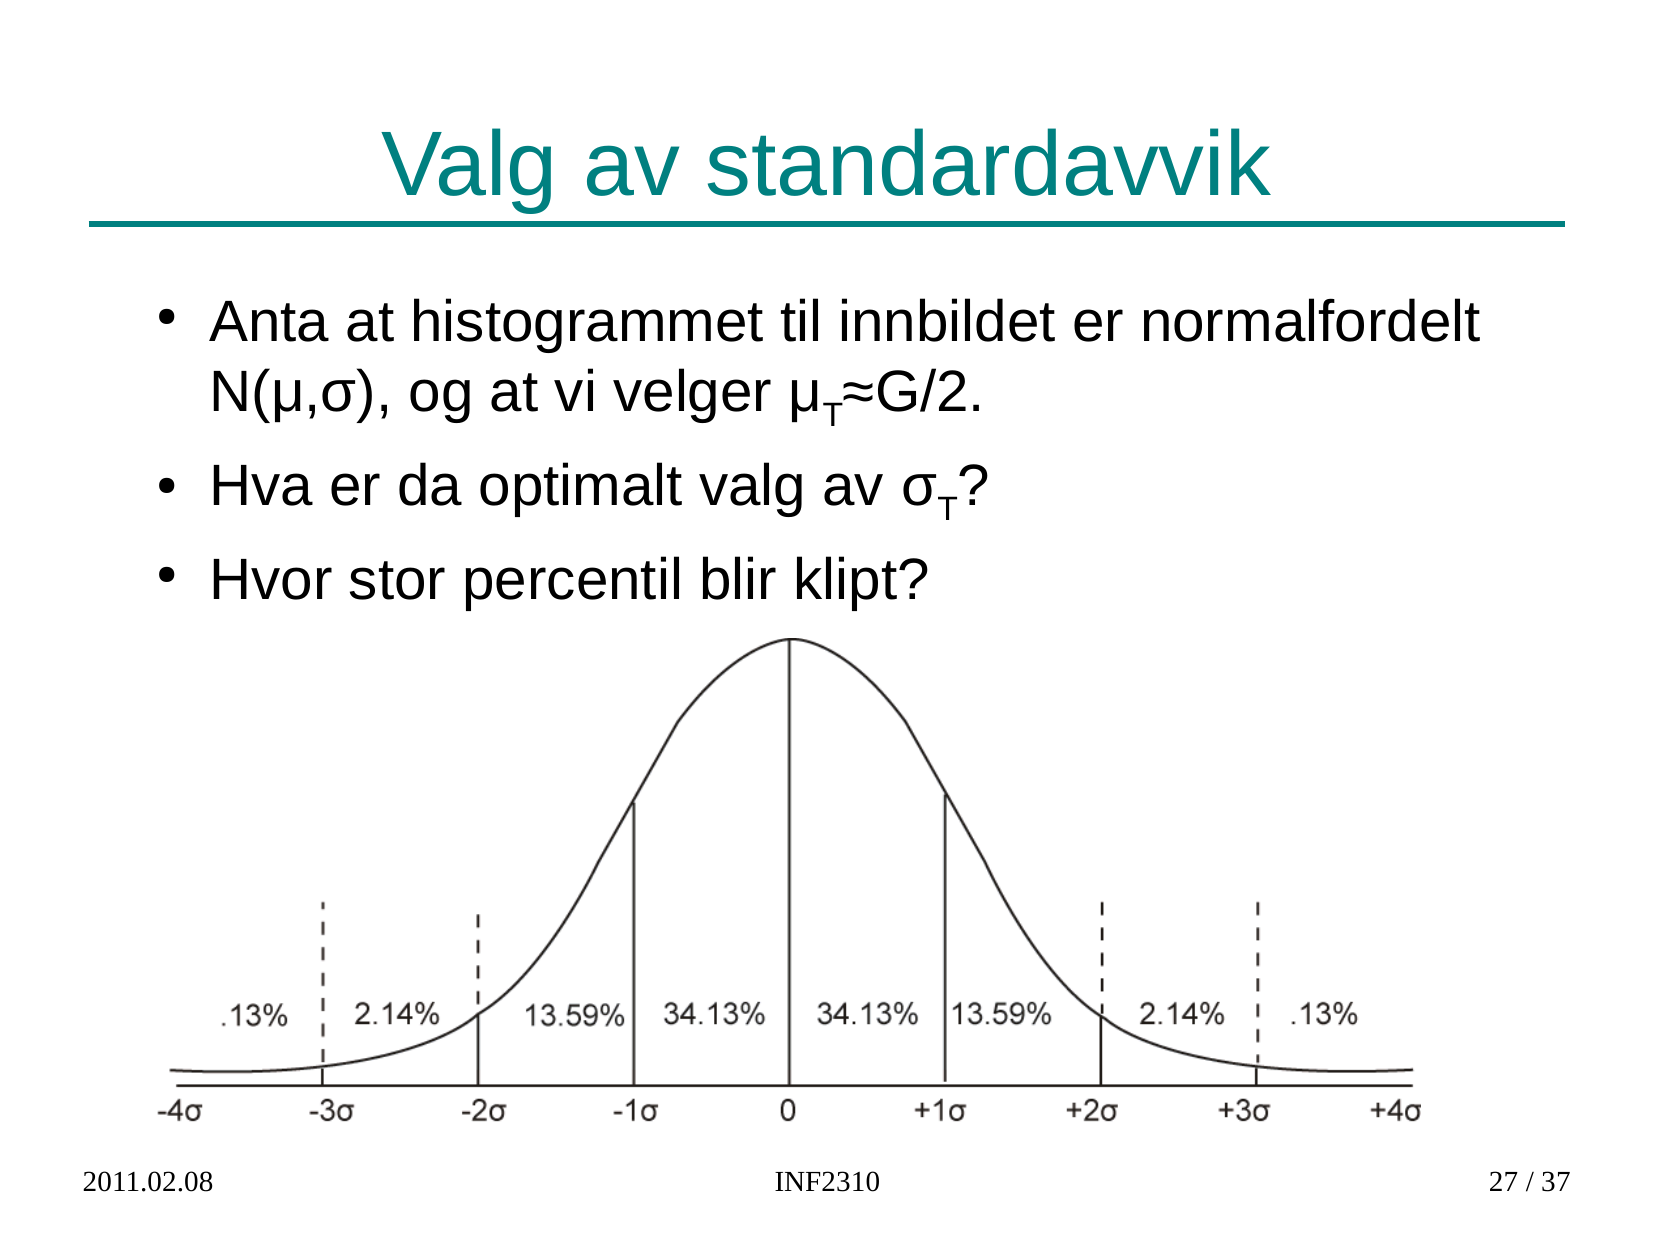

# Valg av standardavvik
Anta at histogrammet til innbildet er normalfordelt N(μ,σ), og at vi velger μT≈G/2.
Hva er da optimalt valg av σT?
Hvor stor percentil blir klipt?
2011.02.08
INF2310
27